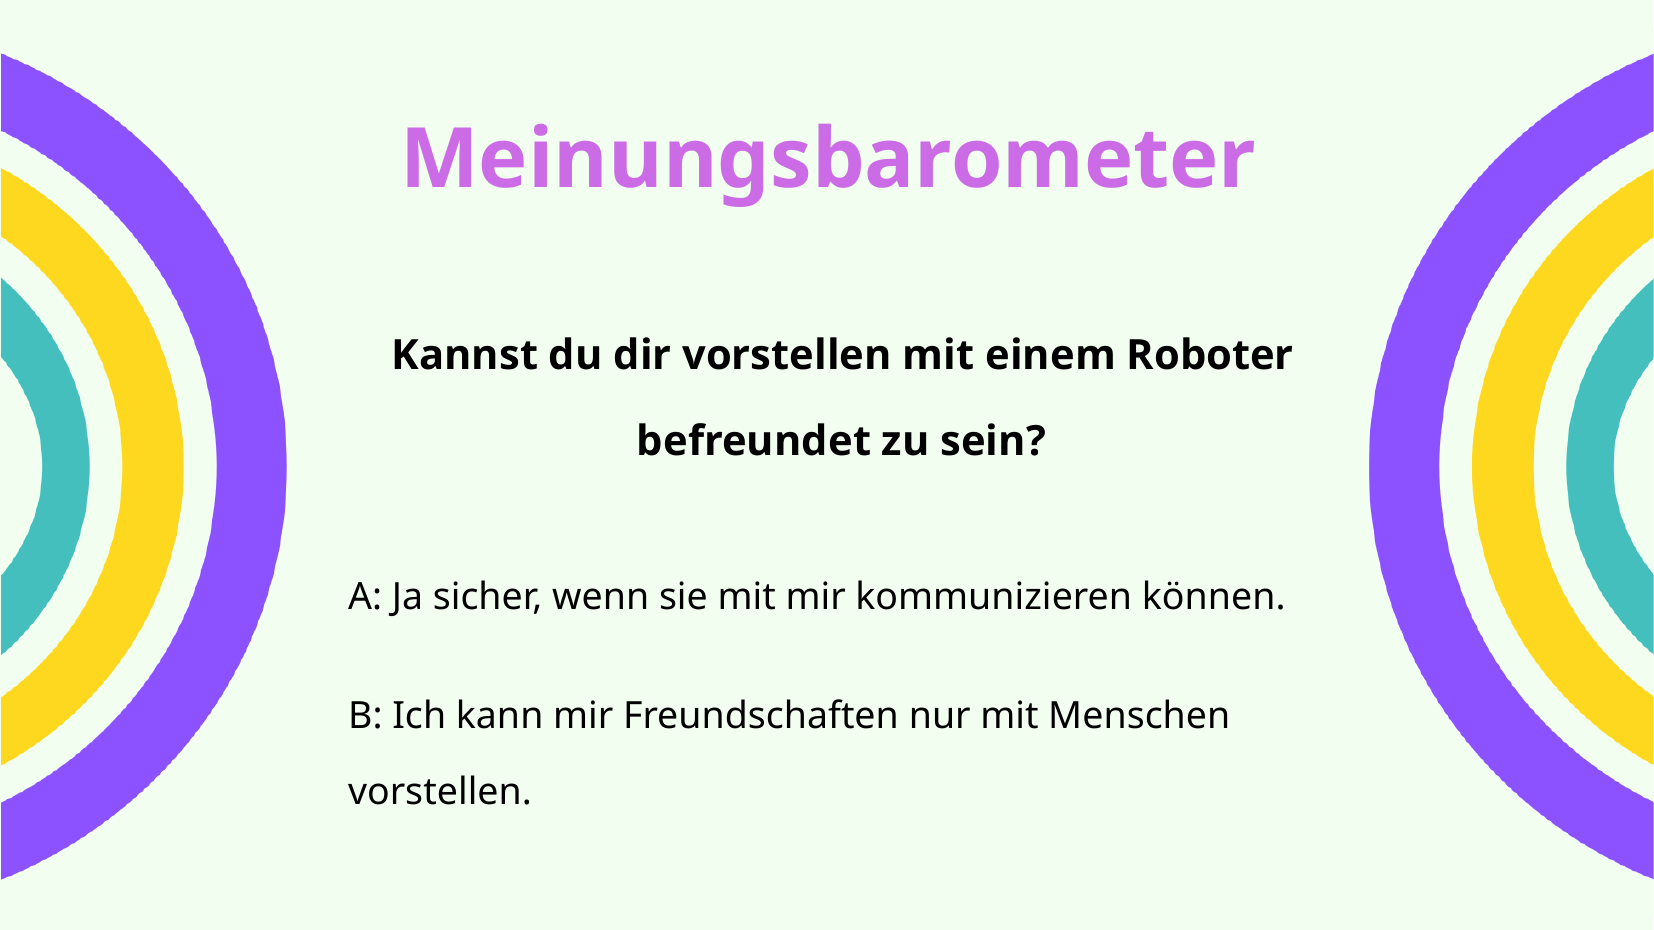

Meinungsbarometer
Kannst du dir vorstellen mit einem Roboter befreundet zu sein?
A: Ja sicher, wenn sie mit mir kommunizieren können.
B: Ich kann mir Freundschaften nur mit Menschen vorstellen.